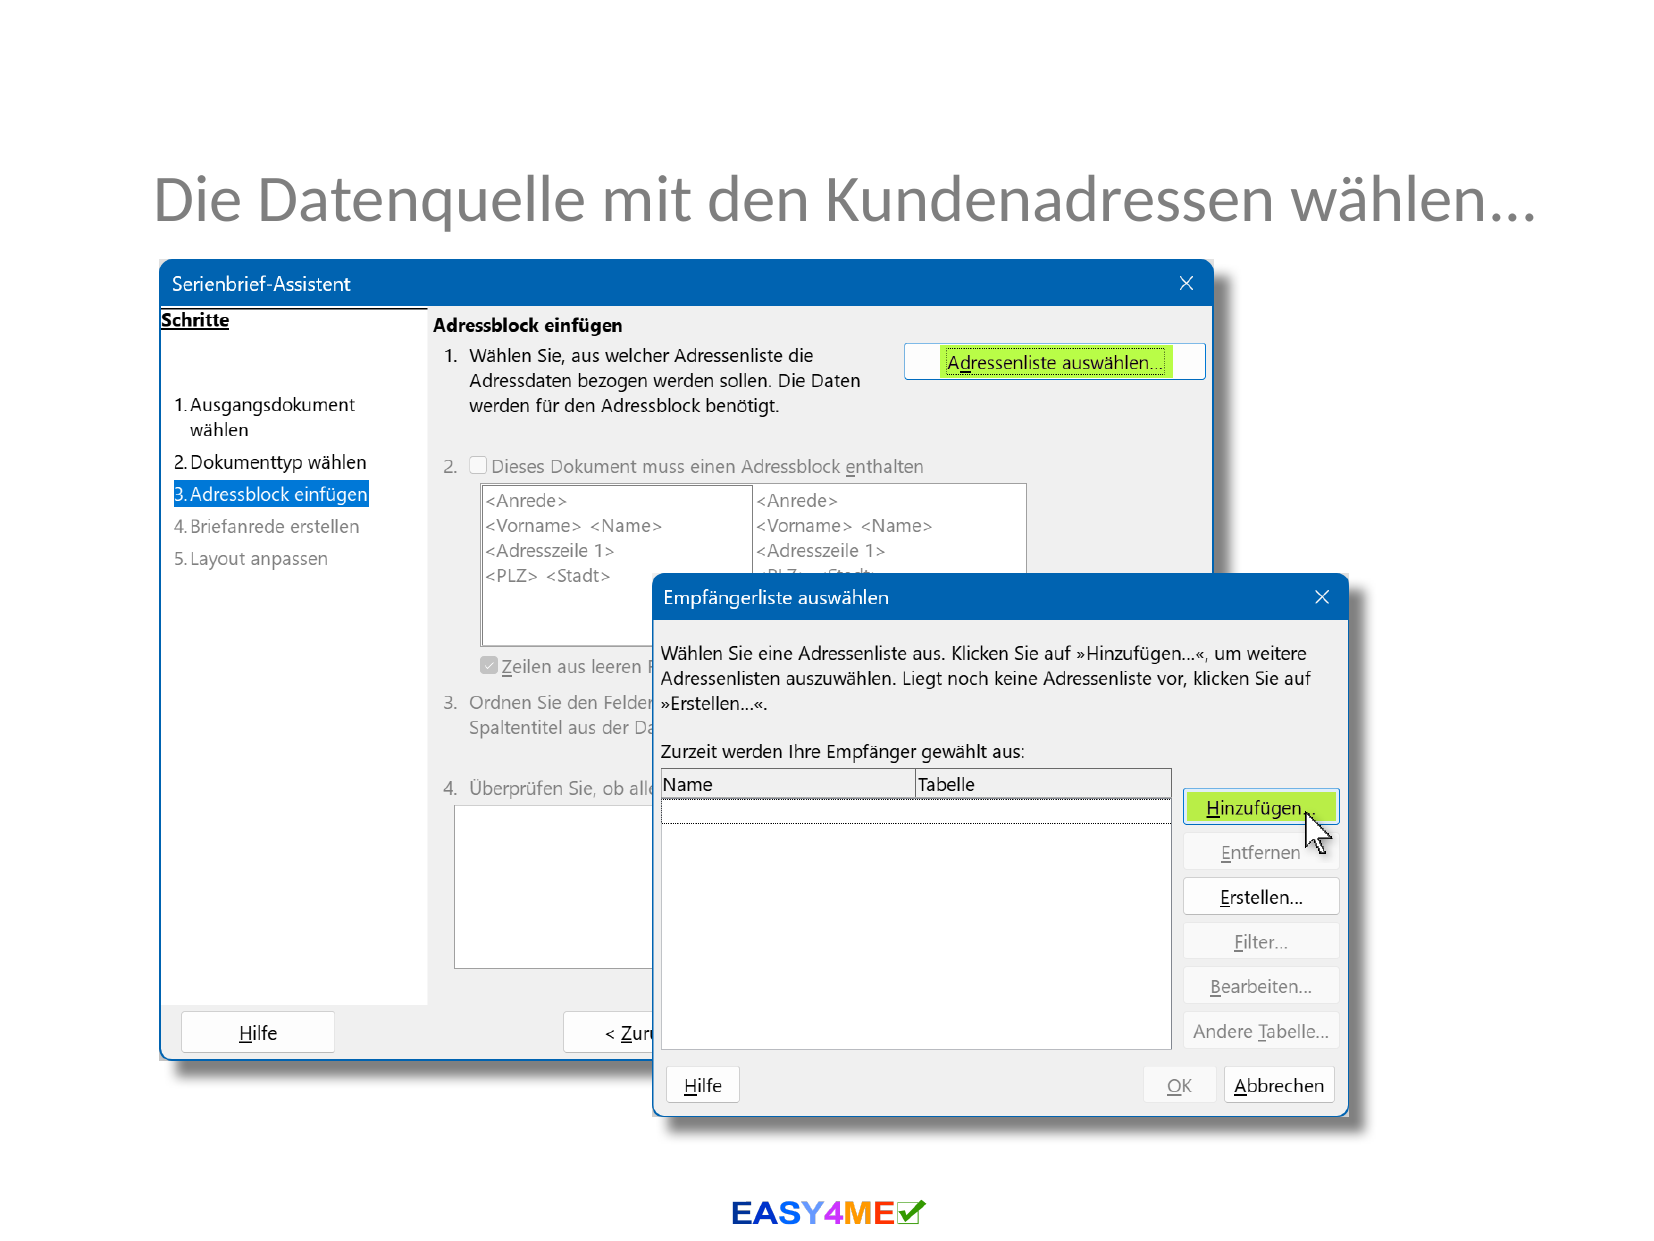

#
Die Datenquelle mit den Kundenadressen wählen...